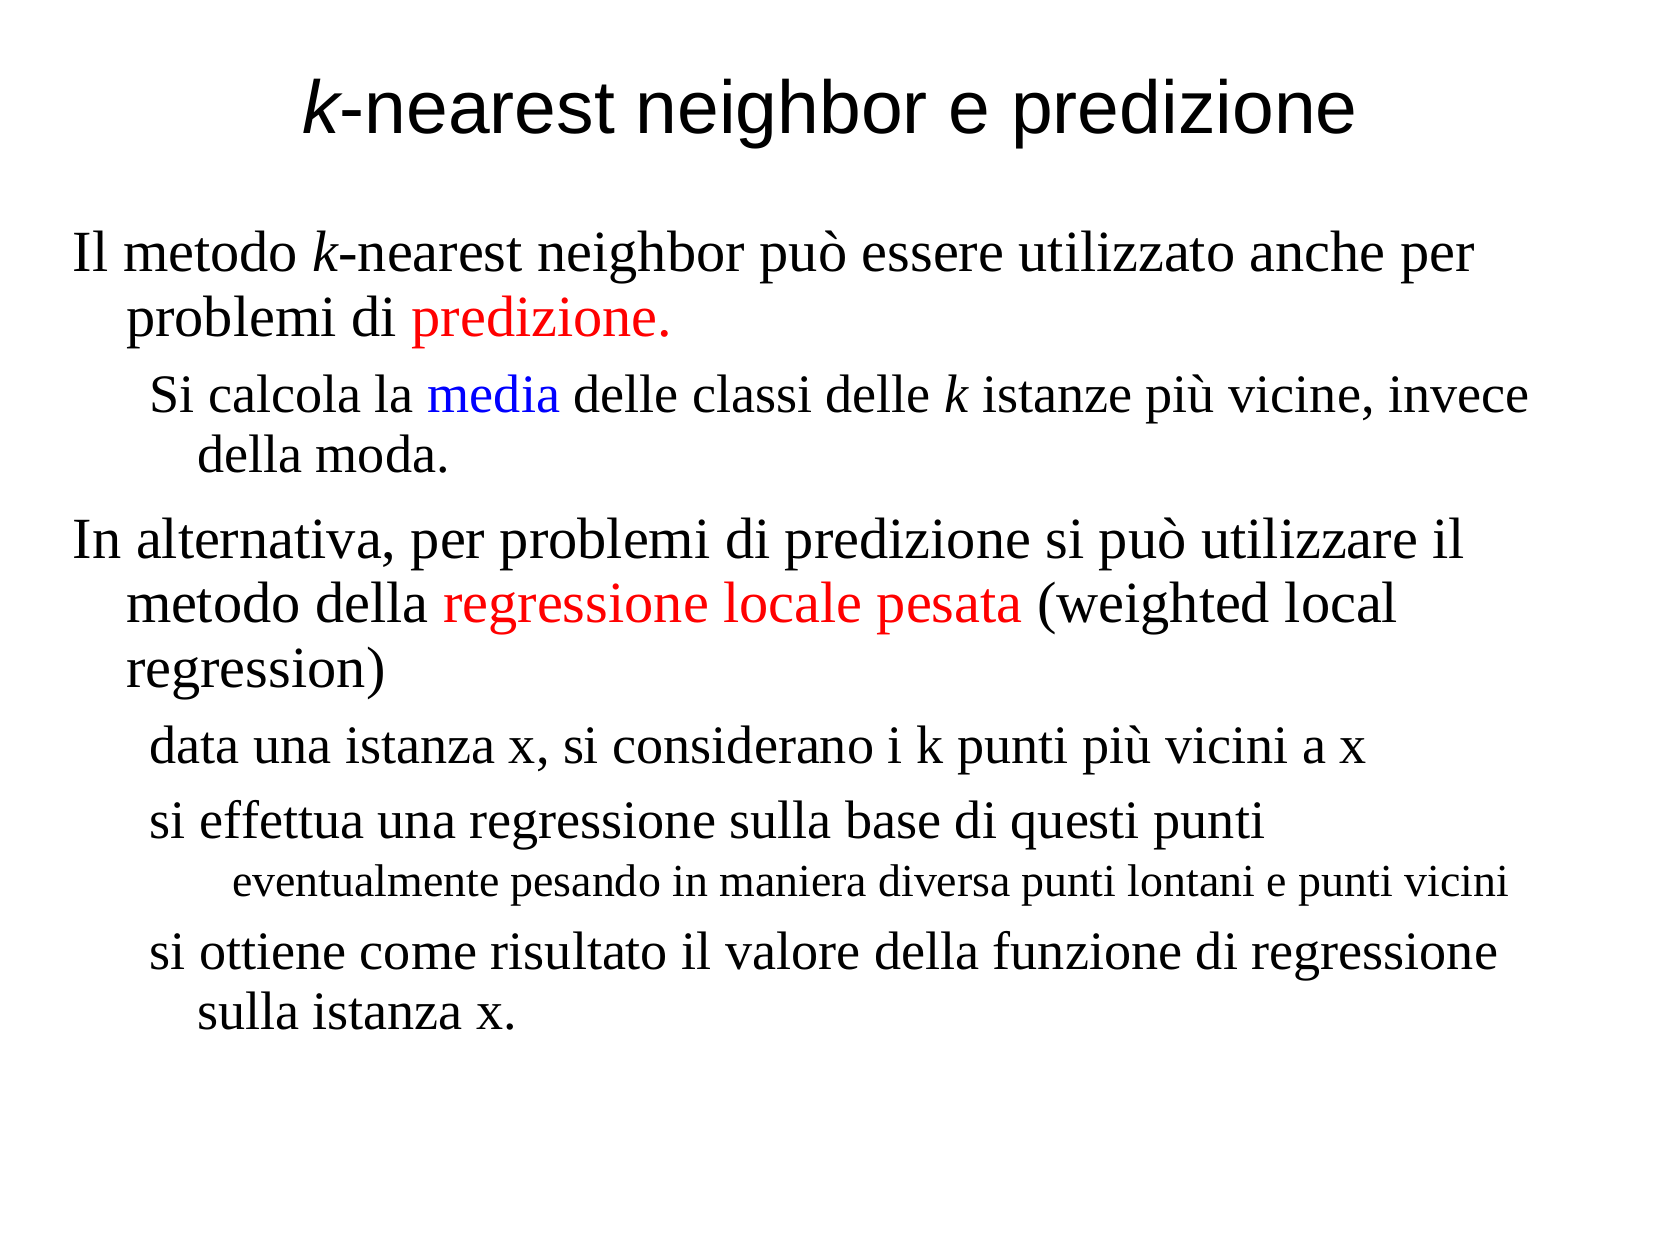

# k-nearest neighbor e predizione
Il metodo k-nearest neighbor può essere utilizzato anche per problemi di predizione.
Si calcola la media delle classi delle k istanze più vicine, invece della moda.
In alternativa, per problemi di predizione si può utilizzare il metodo della regressione locale pesata (weighted local regression)
data una istanza x, si considerano i k punti più vicini a x
si effettua una regressione sulla base di questi punti
eventualmente pesando in maniera diversa punti lontani e punti vicini
si ottiene come risultato il valore della funzione di regressione sulla istanza x.